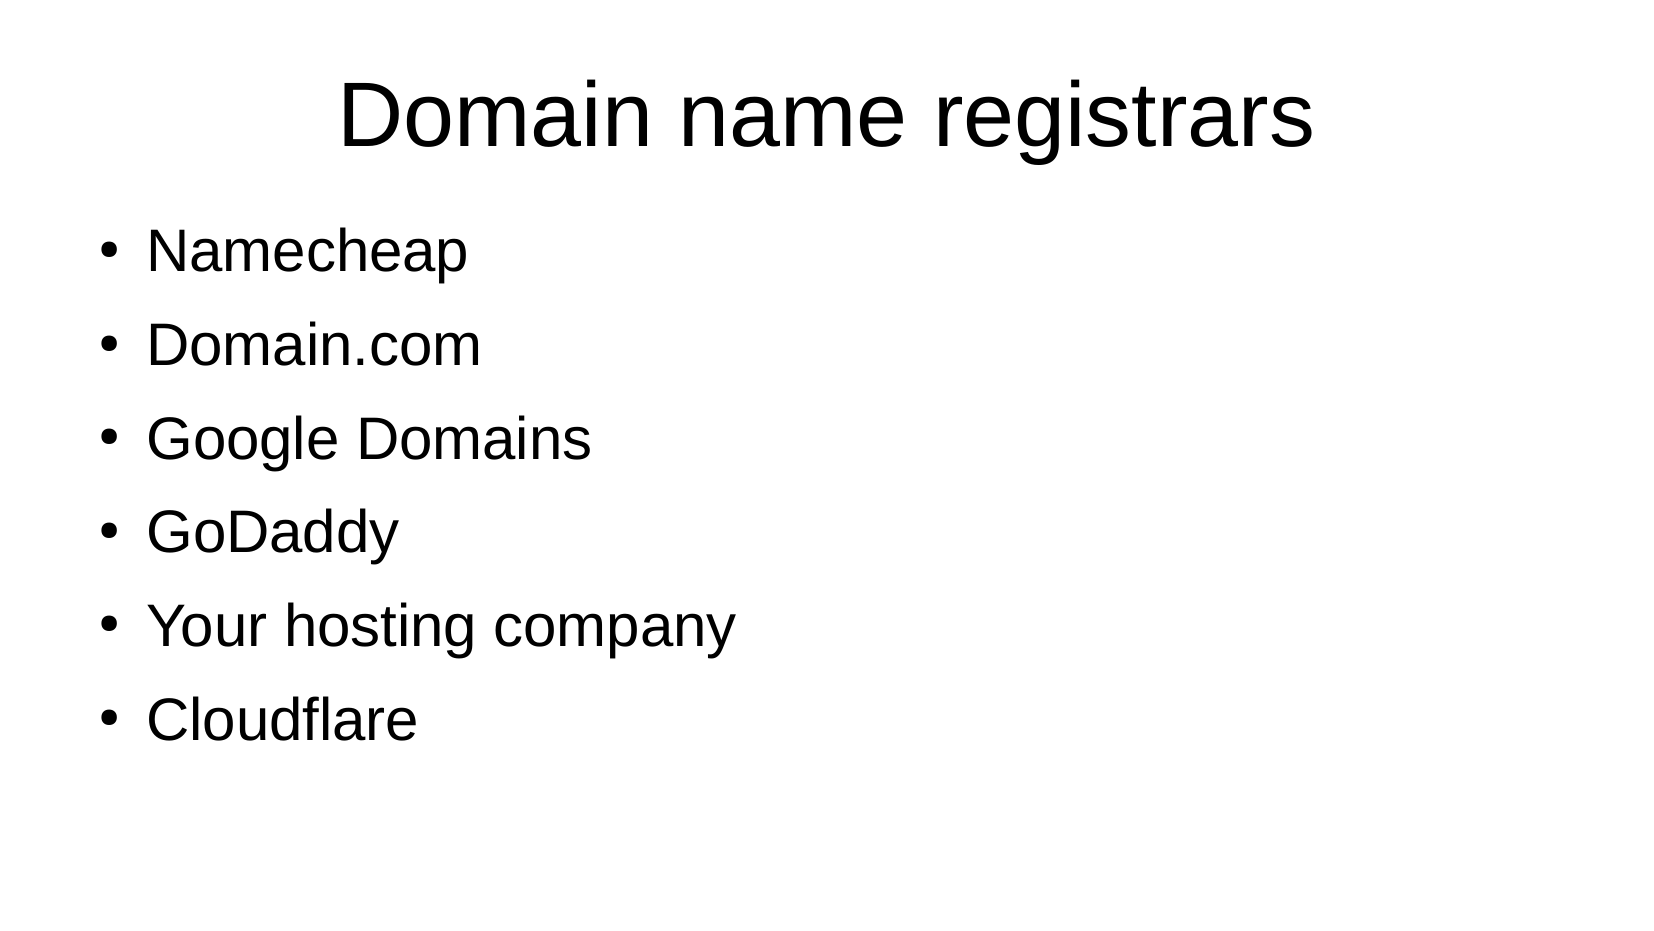

# Domain name registrars
Namecheap
Domain.com
Google Domains
GoDaddy
Your hosting company
Cloudflare